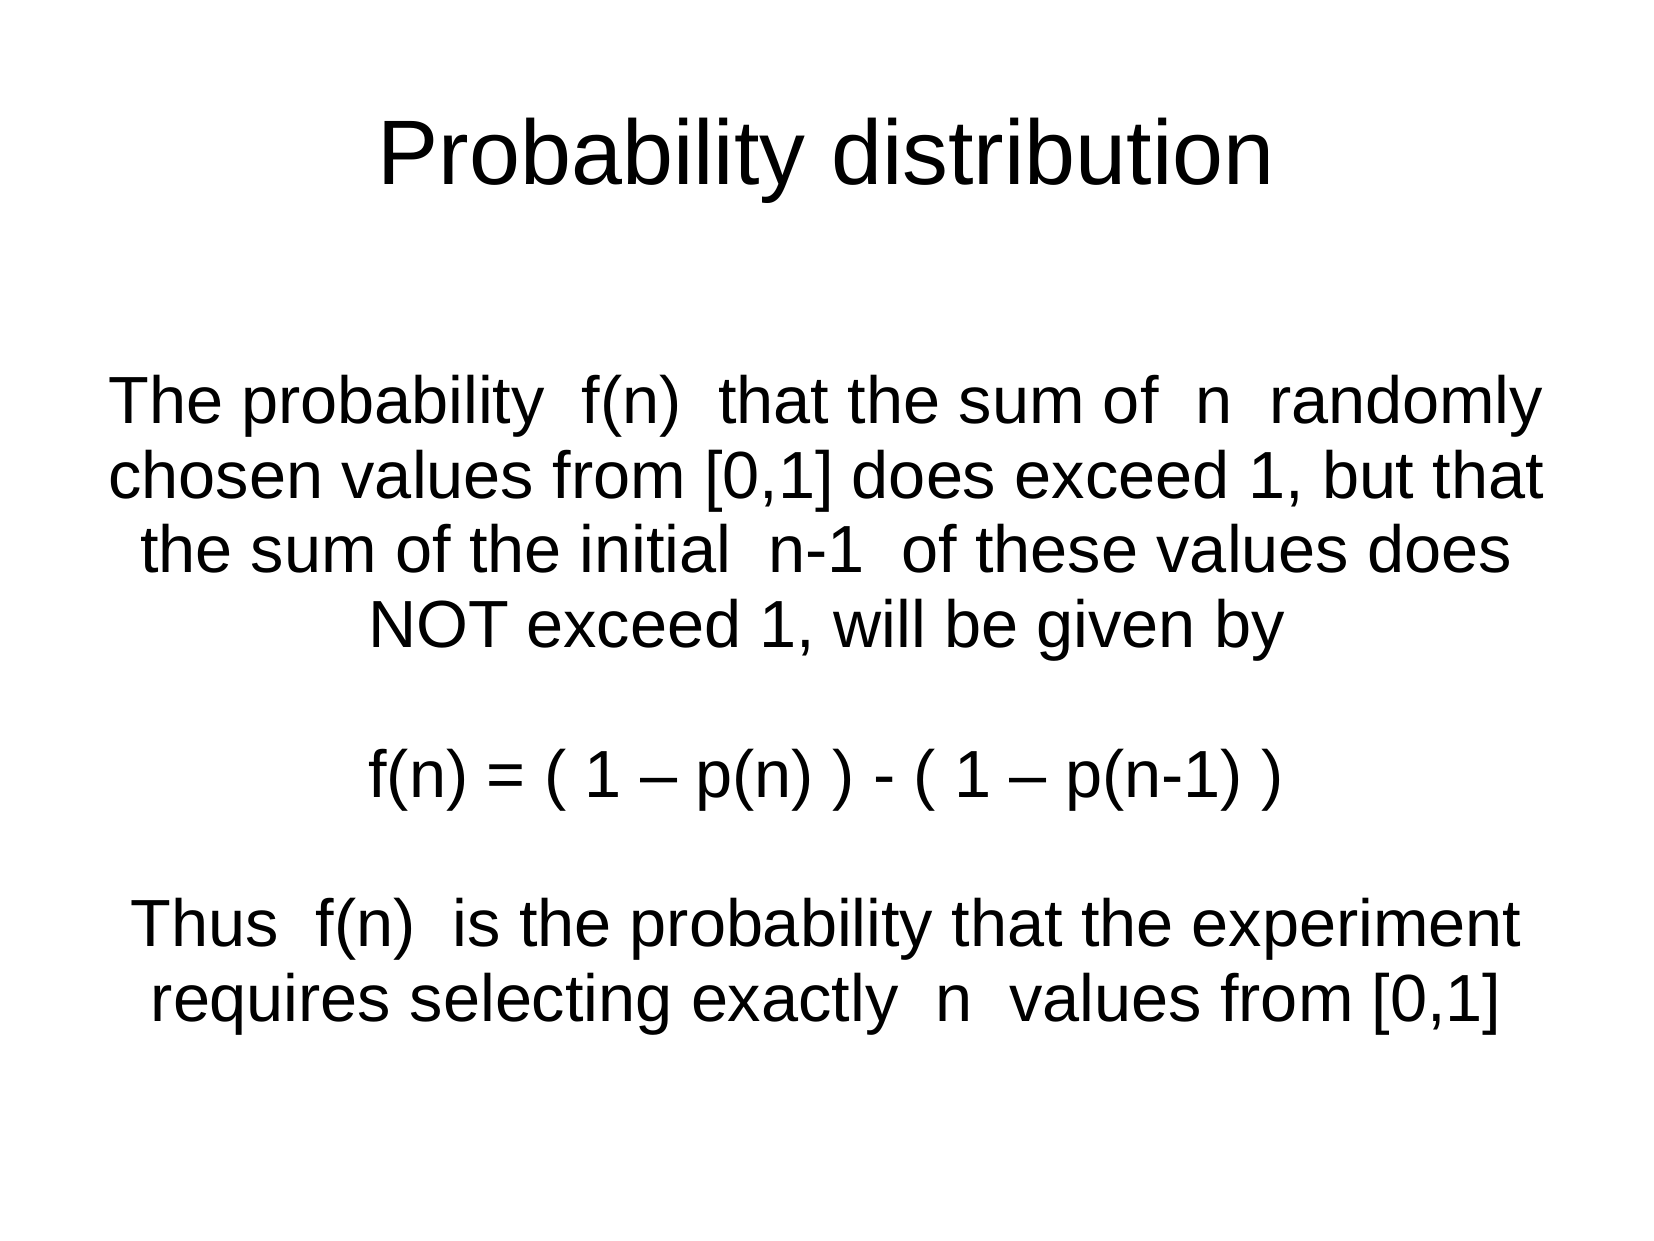

# Probability distribution
The probability f(n) that the sum of n randomly chosen values from [0,1] does exceed 1, but that the sum of the initial n-1 of these values does NOT exceed 1, will be given by
f(n) = ( 1 – p(n) ) - ( 1 – p(n-1) )
Thus f(n) is the probability that the experiment requires selecting exactly n values from [0,1]